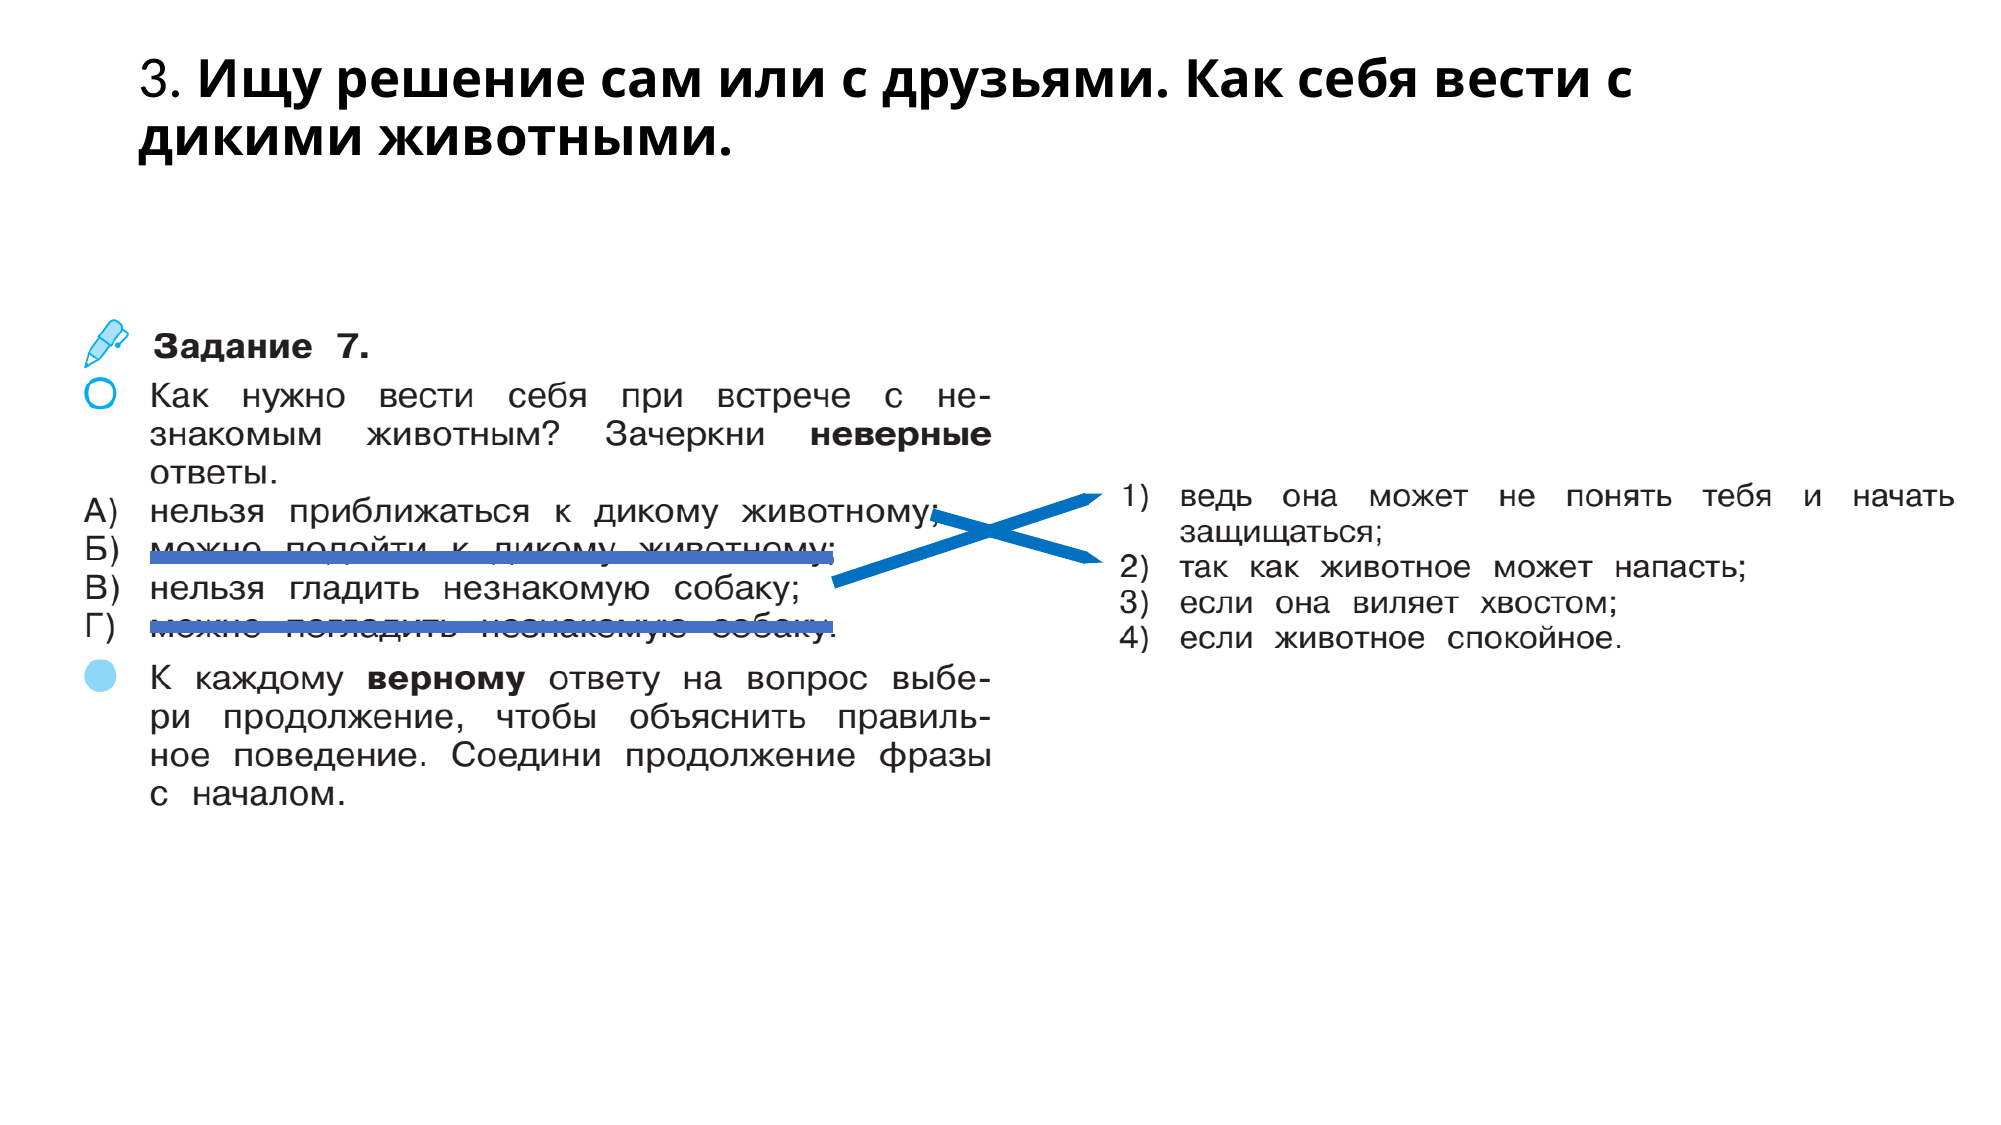

# 3. Ищу решение сам или с друзьями. Как себя вести с дикими животными.